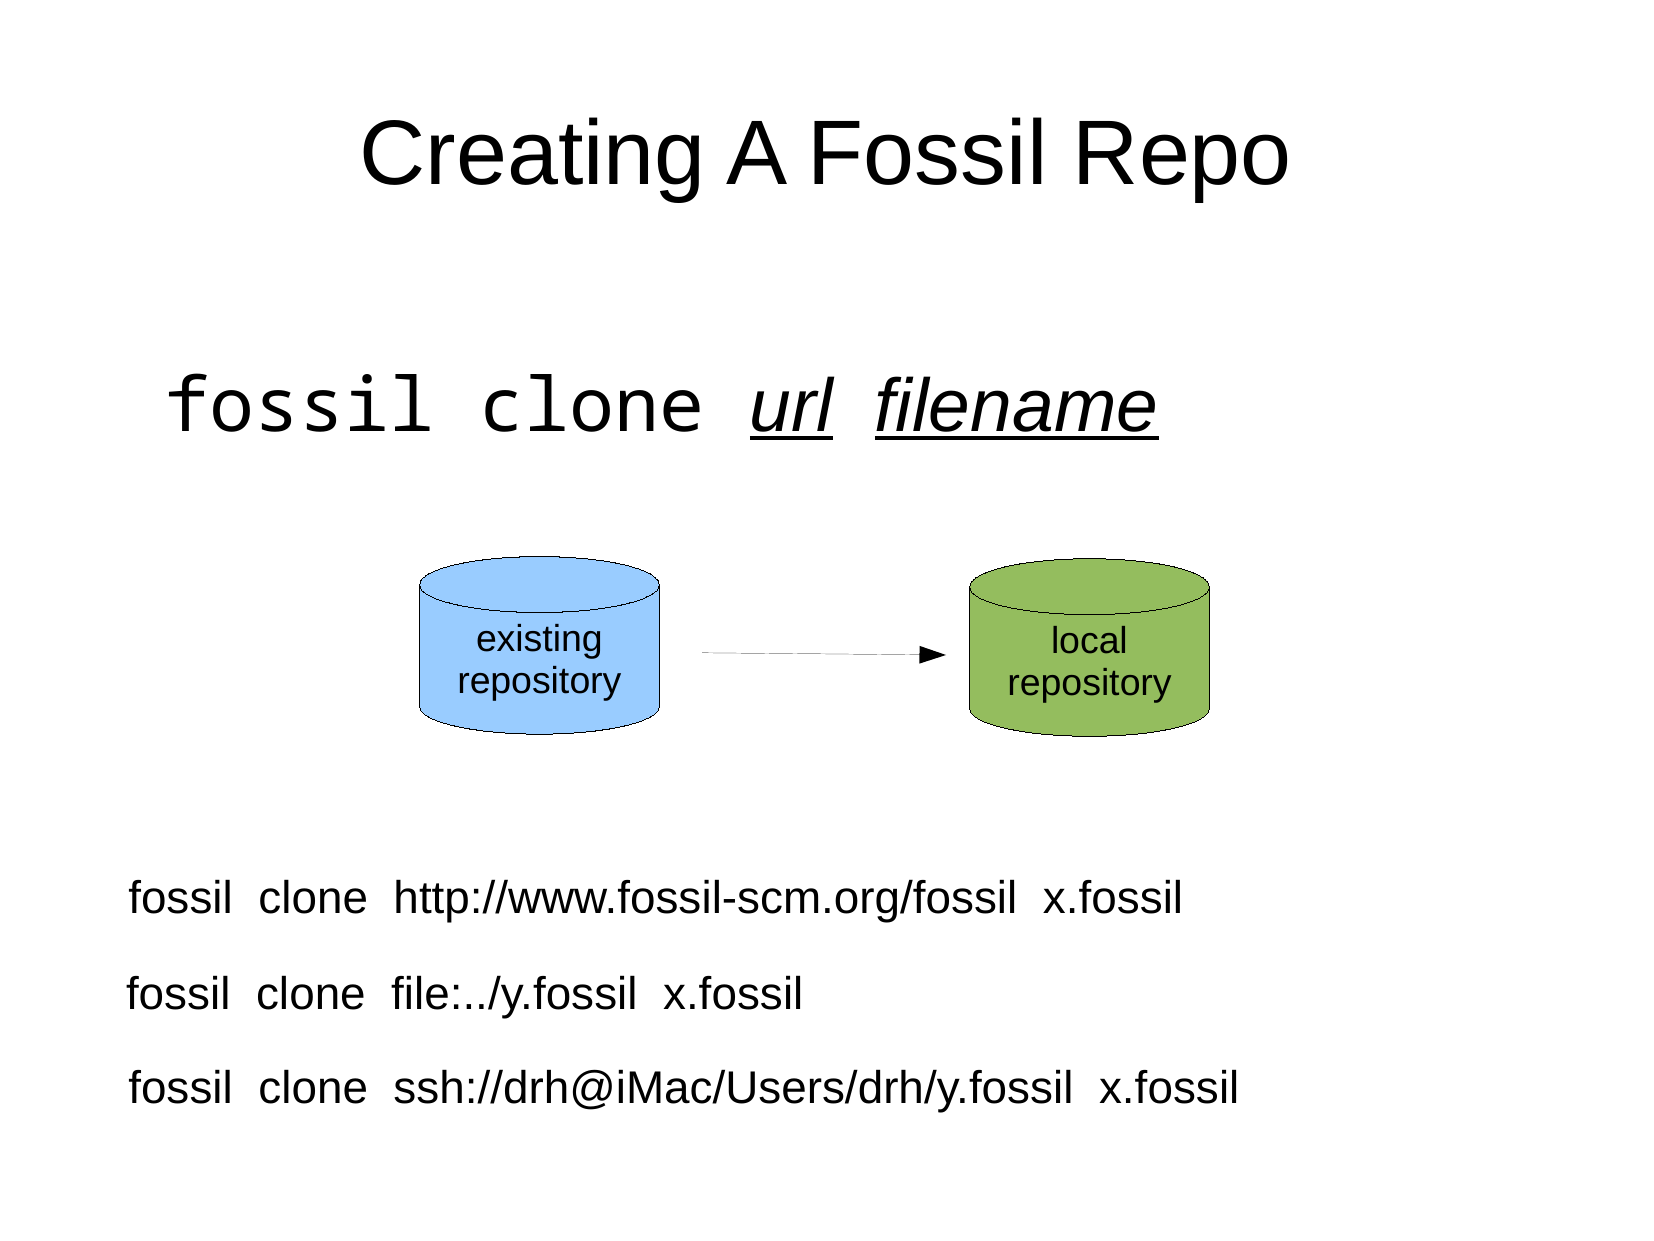

# Creating A Fossil Repo
fossil clone url filename
existing
repository
local
repository
fossil clone http://www.fossil-scm.org/fossil x.fossil
fossil clone file:../y.fossil x.fossil
fossil clone ssh://drh@iMac/Users/drh/y.fossil x.fossil